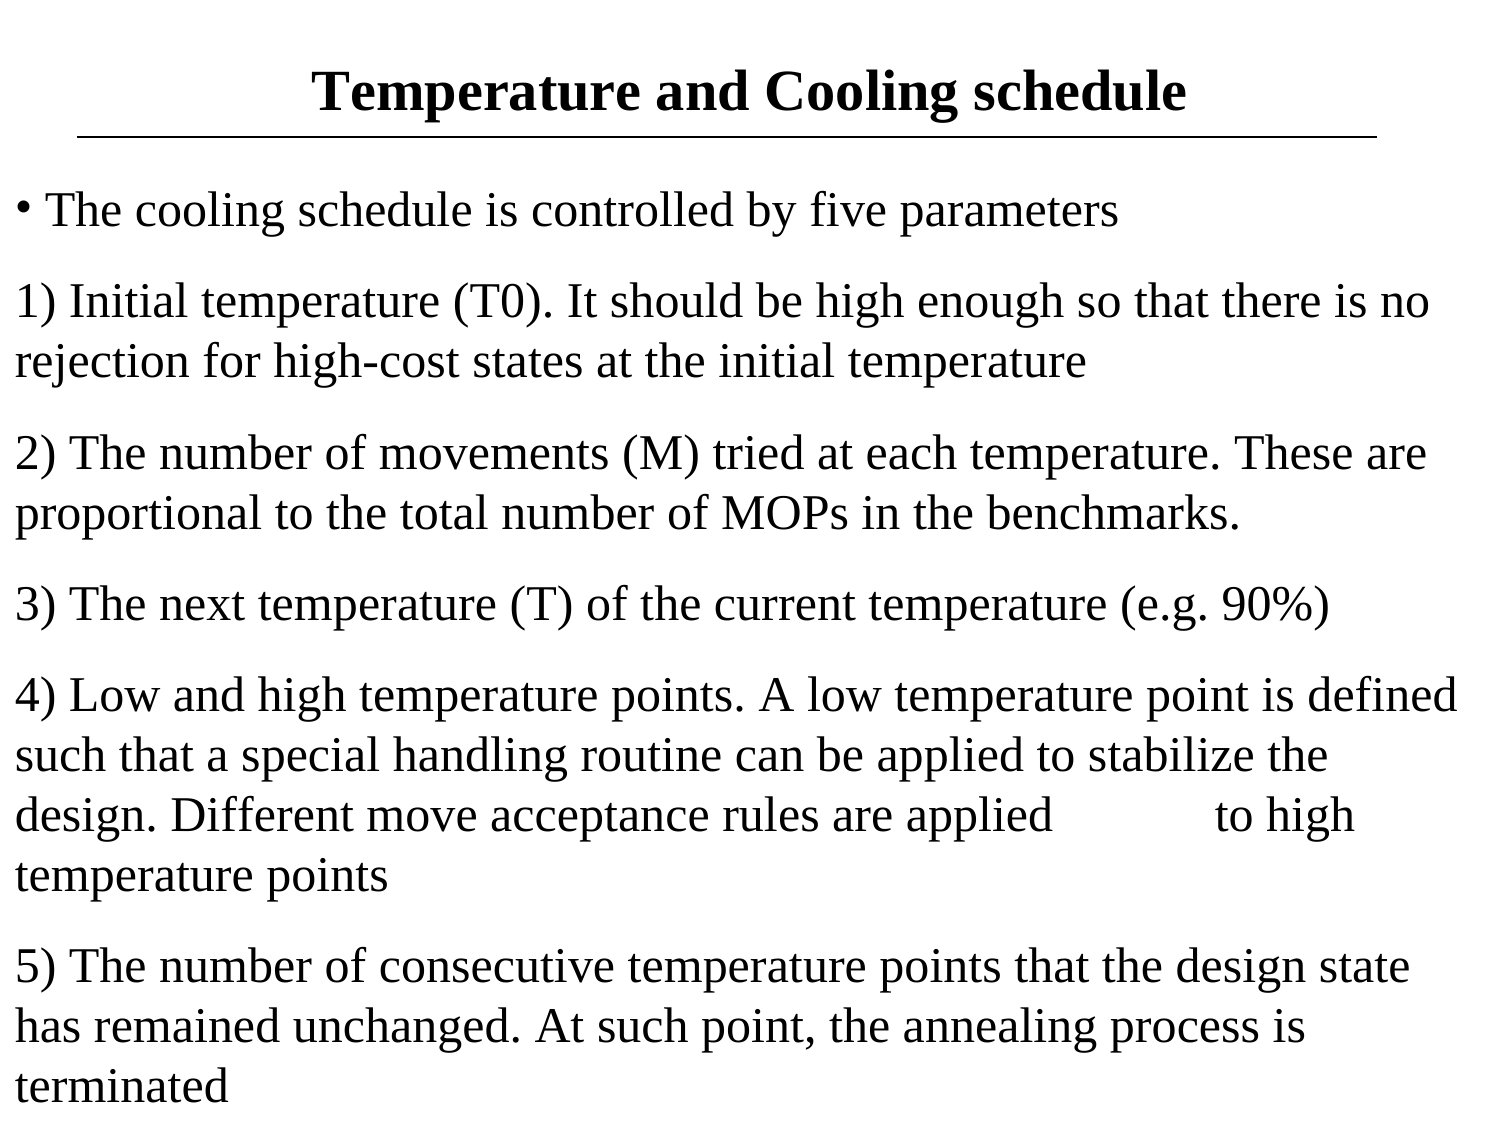

# Temperature and Cooling schedule
 The cooling schedule is controlled by five parameters
1) Initial temperature (T0). It should be high enough so that there is no rejection for high-cost states at the initial temperature
2) The number of movements (M) tried at each temperature. These are proportional to the total number of MOPs in the benchmarks.
3) The next temperature (T) of the current temperature (e.g. 90%)
4) Low and high temperature points. A low temperature point is defined such that a special handling routine can be applied to stabilize the design. Different move acceptance rules are applied 	to high temperature points
5) The number of consecutive temperature points that the design state has remained unchanged. At such point, the annealing process is terminated